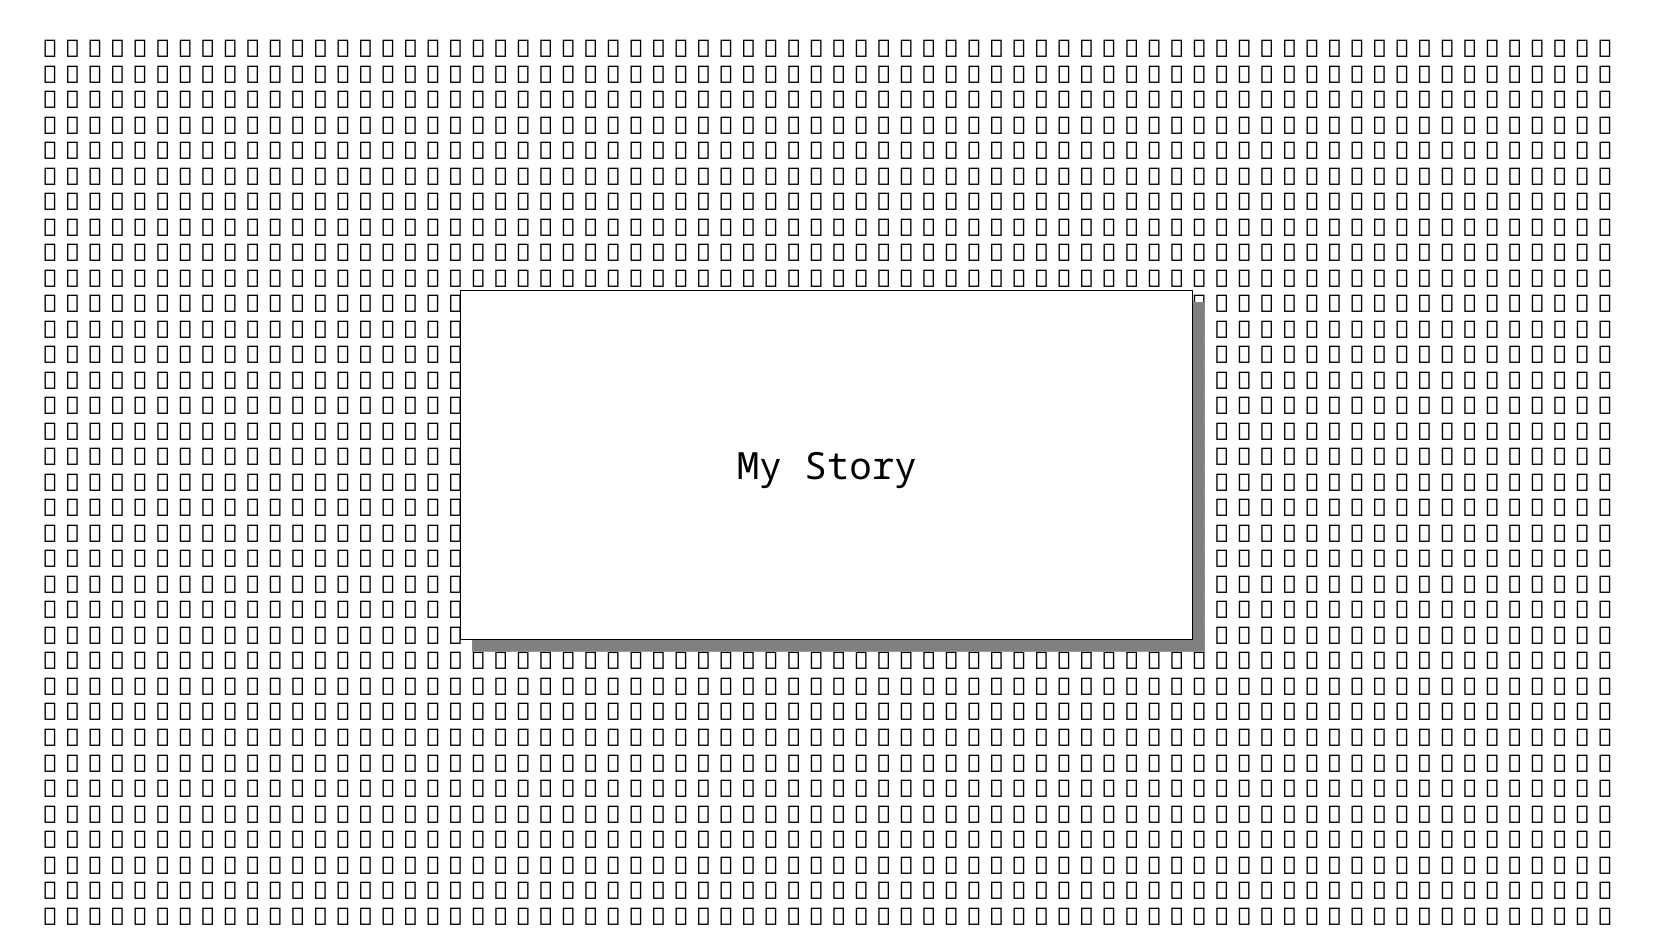

⎕ ⎕ ⎕ ⎕ ⎕ ⎕ ⎕ ⎕ ⎕ ⎕ ⎕ ⎕ ⎕ ⎕ ⎕ ⎕ ⎕ ⎕ ⎕ ⎕ ⎕ ⎕ ⎕ ⎕ ⎕ ⎕ ⎕ ⎕ ⎕ ⎕ ⎕ ⎕ ⎕ ⎕ ⎕ ⎕ ⎕ ⎕ ⎕ ⎕ ⎕ ⎕ ⎕ ⎕ ⎕ ⎕ ⎕ ⎕ ⎕ ⎕ ⎕ ⎕ ⎕ ⎕ ⎕ ⎕ ⎕ ⎕ ⎕ ⎕ ⎕ ⎕ ⎕ ⎕ ⎕ ⎕ ⎕ ⎕ ⎕ ⎕
⎕ ⎕ ⎕ ⎕ ⎕ ⎕ ⎕ ⎕ ⎕ ⎕ ⎕ ⎕ ⎕ ⎕ ⎕ ⎕ ⎕ ⎕ ⎕ ⎕ ⎕ ⎕ ⎕ ⎕ ⎕ ⎕ ⎕ ⎕ ⎕ ⎕ ⎕ ⎕ ⎕ ⎕ ⎕ ⎕ ⎕ ⎕ ⎕ ⎕ ⎕ ⎕ ⎕ ⎕ ⎕ ⎕ ⎕ ⎕ ⎕ ⎕ ⎕ ⎕ ⎕ ⎕ ⎕ ⎕ ⎕ ⎕ ⎕ ⎕ ⎕ ⎕ ⎕ ⎕ ⎕ ⎕ ⎕ ⎕ ⎕ ⎕
⎕ ⎕ ⎕ ⎕ ⎕ ⎕ ⎕ ⎕ ⎕ ⎕ ⎕ ⎕ ⎕ ⎕ ⎕ ⎕ ⎕ ⎕ ⎕ ⎕ ⎕ ⎕ ⎕ ⎕ ⎕ ⎕ ⎕ ⎕ ⎕ ⎕ ⎕ ⎕ ⎕ ⎕ ⎕ ⎕ ⎕ ⎕ ⎕ ⎕ ⎕ ⎕ ⎕ ⎕ ⎕ ⎕ ⎕ ⎕ ⎕ ⎕ ⎕ ⎕ ⎕ ⎕ ⎕ ⎕ ⎕ ⎕ ⎕ ⎕ ⎕ ⎕ ⎕ ⎕ ⎕ ⎕ ⎕ ⎕ ⎕ ⎕ ⎕ ⎕ ⎕ ⎕ ⎕ ⎕ ⎕ ⎕ ⎕ ⎕ ⎕ ⎕ ⎕ ⎕ ⎕ ⎕ ⎕ ⎕ ⎕ ⎕ ⎕ ⎕ ⎕ ⎕ ⎕ ⎕ ⎕ ⎕ ⎕ ⎕ ⎕ ⎕ ⎕ ⎕ ⎕ ⎕ ⎕ ⎕ ⎕ ⎕ ⎕ ⎕ ⎕ ⎕ ⎕ ⎕ ⎕ ⎕ ⎕ ⎕ ⎕ ⎕ ⎕ ⎕ ⎕ ⎕ ⎕ ⎕ ⎕ ⎕ ⎕ ⎕ ⎕ ⎕ ⎕ ⎕ ⎕ ⎕ ⎕ ⎕ ⎕ ⎕ ⎕ ⎕ ⎕ ⎕ ⎕ ⎕ ⎕ ⎕ ⎕ ⎕ ⎕ ⎕ ⎕ ⎕ ⎕ ⎕ ⎕ ⎕ ⎕ ⎕ ⎕ ⎕ ⎕ ⎕ ⎕ ⎕ ⎕ ⎕ ⎕ ⎕ ⎕ ⎕ ⎕ ⎕ ⎕ ⎕ ⎕ ⎕ ⎕ ⎕ ⎕ ⎕ ⎕ ⎕ ⎕ ⎕ ⎕ ⎕ ⎕ ⎕ ⎕ ⎕ ⎕ ⎕ ⎕ ⎕ ⎕ ⎕ ⎕ ⎕ ⎕ ⎕ ⎕ ⎕ ⎕ ⎕ ⎕ ⎕
⎕ ⎕ ⎕ ⎕ ⎕ ⎕ ⎕ ⎕ ⎕ ⎕ ⎕ ⎕ ⎕ ⎕ ⎕ ⎕ ⎕ ⎕ ⎕ ⎕ ⎕ ⎕ ⎕ ⎕ ⎕ ⎕ ⎕ ⎕ ⎕ ⎕ ⎕ ⎕ ⎕ ⎕ ⎕ ⎕ ⎕ ⎕ ⎕ ⎕ ⎕ ⎕ ⎕ ⎕ ⎕ ⎕ ⎕ ⎕ ⎕ ⎕ ⎕ ⎕ ⎕ ⎕ ⎕ ⎕ ⎕ ⎕ ⎕ ⎕ ⎕ ⎕ ⎕ ⎕ ⎕ ⎕ ⎕ ⎕ ⎕ ⎕
⎕ ⎕ ⎕ ⎕ ⎕ ⎕ ⎕ ⎕ ⎕ ⎕ ⎕ ⎕ ⎕ ⎕ ⎕ ⎕ ⎕ ⎕ ⎕ ⎕ ⎕ ⎕ ⎕ ⎕ ⎕ ⎕ ⎕ ⎕ ⎕ ⎕ ⎕ ⎕ ⎕ ⎕ ⎕ ⎕ ⎕ ⎕ ⎕ ⎕ ⎕ ⎕ ⎕ ⎕ ⎕ ⎕ ⎕ ⎕ ⎕ ⎕ ⎕ ⎕ ⎕ ⎕ ⎕ ⎕ ⎕ ⎕ ⎕ ⎕ ⎕ ⎕ ⎕ ⎕ ⎕ ⎕ ⎕ ⎕ ⎕ ⎕ ⎕ ⎕ ⎕ ⎕ ⎕ ⎕ ⎕ ⎕ ⎕ ⎕ ⎕ ⎕ ⎕ ⎕ ⎕ ⎕ ⎕ ⎕ ⎕ ⎕ ⎕ ⎕ ⎕ ⎕ ⎕ ⎕ ⎕ ⎕ ⎕ ⎕ ⎕ ⎕ ⎕ ⎕ ⎕ ⎕ ⎕ ⎕ ⎕ ⎕ ⎕ ⎕ ⎕ ⎕ ⎕ ⎕ ⎕ ⎕ ⎕ ⎕ ⎕ ⎕ ⎕ ⎕ ⎕ ⎕ ⎕ ⎕ ⎕ ⎕ ⎕ ⎕ ⎕ ⎕ ⎕ ⎕ ⎕ ⎕ ⎕ ⎕
⎕ ⎕ ⎕ ⎕ ⎕ ⎕ ⎕ ⎕ ⎕ ⎕ ⎕ ⎕ ⎕ ⎕ ⎕ ⎕ ⎕ ⎕ ⎕ ⎕ ⎕ ⎕ ⎕ ⎕ ⎕ ⎕ ⎕ ⎕ ⎕ ⎕ ⎕ ⎕ ⎕ ⎕ ⎕ ⎕ ⎕ ⎕ ⎕ ⎕ ⎕ ⎕ ⎕ ⎕ ⎕ ⎕ ⎕ ⎕ ⎕ ⎕ ⎕ ⎕ ⎕ ⎕ ⎕ ⎕ ⎕ ⎕ ⎕ ⎕ ⎕ ⎕ ⎕ ⎕ ⎕ ⎕ ⎕ ⎕ ⎕ ⎕
⎕ ⎕ ⎕ ⎕ ⎕ ⎕ ⎕ ⎕ ⎕ ⎕ ⎕ ⎕ ⎕ ⎕ ⎕ ⎕ ⎕ ⎕ ⎕ ⎕ ⎕ ⎕ ⎕ ⎕ ⎕ ⎕ ⎕ ⎕ ⎕ ⎕ ⎕ ⎕ ⎕ ⎕ ⎕ ⎕ ⎕ ⎕ ⎕ ⎕ ⎕ ⎕ ⎕ ⎕ ⎕ ⎕ ⎕ ⎕ ⎕ ⎕ ⎕ ⎕ ⎕ ⎕ ⎕ ⎕ ⎕ ⎕ ⎕ ⎕ ⎕ ⎕ ⎕ ⎕ ⎕ ⎕ ⎕ ⎕ ⎕ ⎕
⎕ ⎕ ⎕ ⎕ ⎕ ⎕ ⎕ ⎕ ⎕ ⎕ ⎕ ⎕ ⎕ ⎕ ⎕ ⎕ ⎕ ⎕ ⎕ ⎕ ⎕ ⎕ ⎕ ⎕ ⎕ ⎕ ⎕ ⎕ ⎕ ⎕ ⎕ ⎕ ⎕ ⎕ ⎕ ⎕ ⎕ ⎕ ⎕ ⎕ ⎕ ⎕ ⎕ ⎕ ⎕ ⎕ ⎕ ⎕ ⎕ ⎕ ⎕ ⎕ ⎕ ⎕ ⎕ ⎕ ⎕ ⎕ ⎕ ⎕ ⎕ ⎕ ⎕ ⎕ ⎕ ⎕ ⎕ ⎕ ⎕ ⎕ ⎕ ⎕ ⎕ ⎕ ⎕ ⎕ ⎕ ⎕ ⎕ ⎕ ⎕ ⎕ ⎕ ⎕ ⎕ ⎕ ⎕ ⎕ ⎕ ⎕ ⎕ ⎕ ⎕ ⎕ ⎕ ⎕ ⎕ ⎕ ⎕ ⎕ ⎕ ⎕ ⎕ ⎕ ⎕ ⎕ ⎕ ⎕ ⎕ ⎕ ⎕ ⎕ ⎕ ⎕ ⎕ ⎕ ⎕ ⎕ ⎕ ⎕ ⎕ ⎕ ⎕ ⎕ ⎕ ⎕ ⎕ ⎕ ⎕ ⎕ ⎕ ⎕ ⎕ ⎕ ⎕ ⎕ ⎕ ⎕ ⎕ ⎕
⎕ ⎕ ⎕ ⎕ ⎕ ⎕ ⎕ ⎕ ⎕ ⎕ ⎕ ⎕ ⎕ ⎕ ⎕ ⎕ ⎕ ⎕ ⎕ ⎕ ⎕ ⎕ ⎕ ⎕ ⎕ ⎕ ⎕ ⎕ ⎕ ⎕ ⎕ ⎕ ⎕ ⎕ ⎕ ⎕ ⎕ ⎕ ⎕ ⎕ ⎕ ⎕ ⎕ ⎕ ⎕ ⎕ ⎕ ⎕ ⎕ ⎕ ⎕ ⎕ ⎕ ⎕ ⎕ ⎕ ⎕ ⎕ ⎕ ⎕ ⎕ ⎕ ⎕ ⎕ ⎕ ⎕ ⎕ ⎕ ⎕ ⎕
⎕ ⎕ ⎕ ⎕ ⎕ ⎕ ⎕ ⎕ ⎕ ⎕ ⎕ ⎕ ⎕ ⎕ ⎕ ⎕ ⎕ ⎕ ⎕ ⎕ ⎕ ⎕ ⎕ ⎕ ⎕ ⎕ ⎕ ⎕ ⎕ ⎕ ⎕ ⎕ ⎕ ⎕ ⎕ ⎕ ⎕ ⎕ ⎕ ⎕ ⎕ ⎕ ⎕ ⎕ ⎕ ⎕ ⎕ ⎕ ⎕ ⎕ ⎕ ⎕ ⎕ ⎕ ⎕ ⎕ ⎕ ⎕ ⎕ ⎕ ⎕ ⎕ ⎕ ⎕ ⎕ ⎕ ⎕ ⎕ ⎕ ⎕
⎕ ⎕ ⎕ ⎕ ⎕ ⎕ ⎕ ⎕ ⎕ ⎕ ⎕ ⎕ ⎕ ⎕ ⎕ ⎕ ⎕ ⎕ ⎕ ⎕ ⎕ ⎕ ⎕ ⎕ ⎕ ⎕ ⎕ ⎕ ⎕ ⎕ ⎕ ⎕ ⎕ ⎕ ⎕ ⎕ ⎕ ⎕ ⎕ ⎕ ⎕ ⎕ ⎕ ⎕ ⎕ ⎕ ⎕ ⎕ ⎕ ⎕ ⎕ ⎕ ⎕ ⎕ ⎕ ⎕ ⎕ ⎕ ⎕ ⎕ ⎕ ⎕ ⎕ ⎕ ⎕ ⎕ ⎕ ⎕ ⎕ ⎕ ⎕ ⎕ ⎕ ⎕ ⎕ ⎕ ⎕ ⎕ ⎕ ⎕ ⎕ ⎕ ⎕ ⎕ ⎕ ⎕ ⎕ ⎕ ⎕ ⎕ ⎕ ⎕ ⎕ ⎕ ⎕ ⎕ ⎕ ⎕ ⎕ ⎕ ⎕ ⎕ ⎕ ⎕ ⎕ ⎕ ⎕ ⎕ ⎕ ⎕ ⎕ ⎕ ⎕ ⎕ ⎕ ⎕ ⎕ ⎕ ⎕ ⎕ ⎕ ⎕ ⎕ ⎕ ⎕ ⎕ ⎕ ⎕ ⎕ ⎕ ⎕ ⎕ ⎕ ⎕ ⎕ ⎕ ⎕ ⎕ ⎕ ⎕
⎕ ⎕ ⎕ ⎕ ⎕ ⎕ ⎕ ⎕ ⎕ ⎕ ⎕ ⎕ ⎕ ⎕ ⎕ ⎕ ⎕ ⎕ ⎕ ⎕ ⎕ ⎕ ⎕ ⎕ ⎕ ⎕ ⎕ ⎕ ⎕ ⎕ ⎕ ⎕ ⎕ ⎕ ⎕ ⎕ ⎕ ⎕ ⎕ ⎕ ⎕ ⎕ ⎕ ⎕ ⎕ ⎕ ⎕ ⎕ ⎕ ⎕ ⎕ ⎕ ⎕ ⎕ ⎕ ⎕ ⎕ ⎕ ⎕ ⎕ ⎕ ⎕ ⎕ ⎕ ⎕ ⎕ ⎕ ⎕ ⎕ ⎕
⎕ ⎕ ⎕ ⎕ ⎕ ⎕ ⎕ ⎕ ⎕ ⎕ ⎕ ⎕ ⎕ ⎕ ⎕ ⎕ ⎕ ⎕ ⎕ ⎕ ⎕ ⎕ ⎕ ⎕ ⎕ ⎕ ⎕ ⎕ ⎕ ⎕ ⎕ ⎕ ⎕ ⎕ ⎕ ⎕ ⎕ ⎕ ⎕ ⎕ ⎕ ⎕ ⎕ ⎕ ⎕ ⎕ ⎕ ⎕ ⎕ ⎕ ⎕ ⎕ ⎕ ⎕ ⎕ ⎕ ⎕ ⎕ ⎕ ⎕ ⎕ ⎕ ⎕ ⎕ ⎕ ⎕ ⎕ ⎕ ⎕ ⎕
⎕ ⎕ ⎕ ⎕ ⎕ ⎕ ⎕ ⎕ ⎕ ⎕ ⎕ ⎕ ⎕ ⎕ ⎕ ⎕ ⎕ ⎕ ⎕ ⎕ ⎕ ⎕ ⎕ ⎕ ⎕ ⎕ ⎕ ⎕ ⎕ ⎕ ⎕ ⎕ ⎕ ⎕ ⎕ ⎕ ⎕ ⎕ ⎕ ⎕ ⎕ ⎕ ⎕ ⎕ ⎕ ⎕ ⎕ ⎕ ⎕ ⎕ ⎕ ⎕ ⎕ ⎕ ⎕ ⎕ ⎕ ⎕ ⎕ ⎕ ⎕ ⎕ ⎕ ⎕ ⎕ ⎕ ⎕ ⎕ ⎕ ⎕ ⎕ ⎕ ⎕ ⎕ ⎕ ⎕ ⎕ ⎕ ⎕ ⎕ ⎕ ⎕ ⎕ ⎕ ⎕ ⎕ ⎕ ⎕ ⎕ ⎕ ⎕ ⎕ ⎕ ⎕ ⎕ ⎕ ⎕ ⎕ ⎕ ⎕ ⎕ ⎕ ⎕ ⎕ ⎕ ⎕ ⎕ ⎕ ⎕ ⎕ ⎕ ⎕ ⎕ ⎕ ⎕ ⎕ ⎕ ⎕ ⎕ ⎕ ⎕ ⎕ ⎕ ⎕ ⎕ ⎕ ⎕ ⎕ ⎕ ⎕ ⎕ ⎕ ⎕ ⎕ ⎕ ⎕ ⎕ ⎕ ⎕ ⎕
⎕ ⎕ ⎕ ⎕ ⎕ ⎕ ⎕ ⎕ ⎕ ⎕ ⎕ ⎕ ⎕ ⎕ ⎕ ⎕ ⎕ ⎕ ⎕ ⎕ ⎕ ⎕ ⎕ ⎕ ⎕ ⎕ ⎕ ⎕ ⎕ ⎕ ⎕ ⎕ ⎕ ⎕ ⎕ ⎕ ⎕ ⎕ ⎕ ⎕ ⎕ ⎕ ⎕ ⎕ ⎕ ⎕ ⎕ ⎕ ⎕ ⎕ ⎕ ⎕ ⎕ ⎕ ⎕ ⎕ ⎕ ⎕ ⎕ ⎕ ⎕ ⎕ ⎕ ⎕ ⎕ ⎕ ⎕ ⎕ ⎕ ⎕
⎕ ⎕ ⎕ ⎕ ⎕ ⎕ ⎕ ⎕ ⎕ ⎕ ⎕ ⎕ ⎕ ⎕ ⎕ ⎕ ⎕ ⎕ ⎕ ⎕ ⎕ ⎕ ⎕ ⎕ ⎕ ⎕ ⎕ ⎕ ⎕ ⎕ ⎕ ⎕ ⎕ ⎕ ⎕ ⎕ ⎕ ⎕ ⎕ ⎕ ⎕ ⎕ ⎕ ⎕ ⎕ ⎕ ⎕ ⎕ ⎕ ⎕ ⎕ ⎕ ⎕ ⎕ ⎕ ⎕ ⎕ ⎕ ⎕ ⎕ ⎕ ⎕ ⎕ ⎕ ⎕ ⎕ ⎕ ⎕ ⎕ ⎕
⎕ ⎕ ⎕ ⎕ ⎕ ⎕ ⎕ ⎕ ⎕ ⎕ ⎕ ⎕ ⎕ ⎕ ⎕ ⎕ ⎕ ⎕ ⎕ ⎕ ⎕ ⎕ ⎕ ⎕ ⎕ ⎕ ⎕ ⎕ ⎕ ⎕ ⎕ ⎕ ⎕ ⎕ ⎕ ⎕ ⎕ ⎕ ⎕ ⎕ ⎕ ⎕ ⎕ ⎕ ⎕ ⎕ ⎕ ⎕ ⎕ ⎕ ⎕ ⎕ ⎕ ⎕ ⎕ ⎕ ⎕ ⎕ ⎕ ⎕ ⎕ ⎕ ⎕ ⎕ ⎕ ⎕ ⎕ ⎕ ⎕ ⎕ ⎕ ⎕ ⎕ ⎕ ⎕ ⎕ ⎕ ⎕ ⎕ ⎕ ⎕ ⎕ ⎕ ⎕ ⎕ ⎕ ⎕ ⎕ ⎕ ⎕ ⎕ ⎕ ⎕ ⎕ ⎕ ⎕ ⎕ ⎕ ⎕ ⎕ ⎕ ⎕ ⎕ ⎕ ⎕ ⎕ ⎕ ⎕ ⎕ ⎕ ⎕ ⎕ ⎕ ⎕ ⎕ ⎕ ⎕ ⎕ ⎕ ⎕ ⎕ ⎕ ⎕ ⎕ ⎕ ⎕ ⎕ ⎕ ⎕ ⎕ ⎕ ⎕ ⎕ ⎕ ⎕ ⎕ ⎕ ⎕ ⎕ ⎕
⎕ ⎕ ⎕ ⎕ ⎕ ⎕ ⎕ ⎕ ⎕ ⎕ ⎕ ⎕ ⎕ ⎕ ⎕ ⎕ ⎕ ⎕ ⎕ ⎕ ⎕ ⎕ ⎕ ⎕ ⎕ ⎕ ⎕ ⎕ ⎕ ⎕ ⎕ ⎕ ⎕ ⎕ ⎕ ⎕ ⎕ ⎕ ⎕ ⎕ ⎕ ⎕ ⎕ ⎕ ⎕ ⎕ ⎕ ⎕ ⎕ ⎕ ⎕ ⎕ ⎕ ⎕ ⎕ ⎕ ⎕ ⎕ ⎕ ⎕ ⎕ ⎕ ⎕ ⎕ ⎕ ⎕ ⎕ ⎕ ⎕ ⎕
⎕ ⎕ ⎕ ⎕ ⎕ ⎕ ⎕ ⎕ ⎕ ⎕ ⎕ ⎕ ⎕ ⎕ ⎕ ⎕ ⎕ ⎕ ⎕ ⎕ ⎕ ⎕ ⎕ ⎕ ⎕ ⎕ ⎕ ⎕ ⎕ ⎕ ⎕ ⎕ ⎕ ⎕ ⎕ ⎕ ⎕ ⎕ ⎕ ⎕ ⎕ ⎕ ⎕ ⎕ ⎕ ⎕ ⎕ ⎕ ⎕ ⎕ ⎕ ⎕ ⎕ ⎕ ⎕ ⎕ ⎕ ⎕ ⎕ ⎕ ⎕ ⎕ ⎕ ⎕ ⎕ ⎕ ⎕ ⎕ ⎕ ⎕
⎕ ⎕ ⎕ ⎕ ⎕ ⎕ ⎕ ⎕ ⎕ ⎕ ⎕ ⎕ ⎕ ⎕ ⎕ ⎕ ⎕ ⎕ ⎕ ⎕ ⎕ ⎕ ⎕ ⎕ ⎕ ⎕ ⎕ ⎕ ⎕ ⎕ ⎕ ⎕ ⎕ ⎕ ⎕ ⎕ ⎕ ⎕ ⎕ ⎕ ⎕ ⎕ ⎕ ⎕ ⎕ ⎕ ⎕ ⎕ ⎕ ⎕ ⎕ ⎕ ⎕ ⎕ ⎕ ⎕ ⎕ ⎕ ⎕ ⎕ ⎕ ⎕ ⎕ ⎕ ⎕ ⎕ ⎕ ⎕ ⎕ ⎕ ⎕ ⎕ ⎕ ⎕ ⎕ ⎕ ⎕ ⎕ ⎕ ⎕ ⎕ ⎕ ⎕ ⎕ ⎕ ⎕ ⎕ ⎕ ⎕ ⎕ ⎕ ⎕ ⎕ ⎕ ⎕ ⎕ ⎕ ⎕ ⎕ ⎕ ⎕ ⎕ ⎕ ⎕ ⎕ ⎕ ⎕ ⎕ ⎕ ⎕ ⎕ ⎕ ⎕ ⎕ ⎕ ⎕ ⎕ ⎕ ⎕ ⎕ ⎕ ⎕ ⎕ ⎕ ⎕ ⎕ ⎕ ⎕ ⎕ ⎕ ⎕ ⎕ ⎕ ⎕ ⎕ ⎕ ⎕ ⎕ ⎕ ⎕
⎕ ⎕ ⎕ ⎕ ⎕ ⎕ ⎕ ⎕ ⎕ ⎕ ⎕ ⎕ ⎕ ⎕ ⎕ ⎕ ⎕ ⎕ ⎕ ⎕ ⎕ ⎕ ⎕ ⎕ ⎕ ⎕ ⎕ ⎕ ⎕ ⎕ ⎕ ⎕ ⎕ ⎕ ⎕ ⎕ ⎕ ⎕ ⎕ ⎕ ⎕ ⎕ ⎕ ⎕ ⎕ ⎕ ⎕ ⎕ ⎕ ⎕ ⎕ ⎕ ⎕ ⎕ ⎕ ⎕ ⎕ ⎕ ⎕ ⎕ ⎕ ⎕ ⎕ ⎕ ⎕ ⎕ ⎕ ⎕ ⎕ ⎕
⎕ ⎕ ⎕ ⎕ ⎕ ⎕ ⎕ ⎕ ⎕ ⎕ ⎕ ⎕ ⎕ ⎕ ⎕ ⎕ ⎕ ⎕ ⎕ ⎕ ⎕ ⎕ ⎕ ⎕ ⎕ ⎕ ⎕ ⎕ ⎕ ⎕ ⎕ ⎕ ⎕ ⎕ ⎕ ⎕ ⎕ ⎕ ⎕ ⎕ ⎕ ⎕ ⎕ ⎕ ⎕ ⎕ ⎕ ⎕ ⎕ ⎕ ⎕ ⎕ ⎕ ⎕ ⎕ ⎕ ⎕ ⎕ ⎕ ⎕ ⎕ ⎕ ⎕ ⎕ ⎕ ⎕ ⎕ ⎕ ⎕ ⎕
⎕ ⎕ ⎕ ⎕ ⎕ ⎕ ⎕ ⎕ ⎕ ⎕ ⎕ ⎕ ⎕ ⎕ ⎕ ⎕ ⎕ ⎕ ⎕ ⎕ ⎕ ⎕ ⎕ ⎕ ⎕ ⎕ ⎕ ⎕ ⎕ ⎕ ⎕ ⎕ ⎕ ⎕ ⎕ ⎕ ⎕ ⎕ ⎕ ⎕ ⎕ ⎕ ⎕ ⎕ ⎕ ⎕ ⎕ ⎕ ⎕ ⎕ ⎕ ⎕ ⎕ ⎕ ⎕ ⎕ ⎕ ⎕ ⎕ ⎕ ⎕ ⎕ ⎕ ⎕ ⎕ ⎕ ⎕ ⎕ ⎕ ⎕ ⎕ ⎕ ⎕ ⎕ ⎕ ⎕ ⎕ ⎕ ⎕ ⎕ ⎕ ⎕ ⎕ ⎕ ⎕ ⎕ ⎕ ⎕ ⎕ ⎕ ⎕ ⎕ ⎕ ⎕ ⎕ ⎕ ⎕ ⎕ ⎕ ⎕ ⎕ ⎕ ⎕ ⎕ ⎕ ⎕ ⎕ ⎕ ⎕ ⎕ ⎕ ⎕ ⎕ ⎕ ⎕ ⎕ ⎕ ⎕ ⎕ ⎕ ⎕ ⎕ ⎕ ⎕ ⎕ ⎕ ⎕ ⎕ ⎕ ⎕ ⎕ ⎕ ⎕ ⎕ ⎕ ⎕ ⎕ ⎕ ⎕ ⎕
⎕ ⎕ ⎕ ⎕ ⎕ ⎕ ⎕ ⎕ ⎕ ⎕ ⎕ ⎕ ⎕ ⎕ ⎕ ⎕ ⎕ ⎕ ⎕ ⎕ ⎕ ⎕ ⎕ ⎕ ⎕ ⎕ ⎕ ⎕ ⎕ ⎕ ⎕ ⎕ ⎕ ⎕ ⎕ ⎕ ⎕ ⎕ ⎕ ⎕ ⎕ ⎕ ⎕ ⎕ ⎕ ⎕ ⎕ ⎕ ⎕ ⎕ ⎕ ⎕ ⎕ ⎕ ⎕ ⎕ ⎕ ⎕ ⎕ ⎕ ⎕ ⎕ ⎕ ⎕ ⎕ ⎕ ⎕ ⎕ ⎕ ⎕
⎕ ⎕ ⎕ ⎕ ⎕ ⎕ ⎕ ⎕ ⎕ ⎕ ⎕ ⎕ ⎕ ⎕ ⎕ ⎕ ⎕ ⎕ ⎕ ⎕ ⎕ ⎕ ⎕ ⎕ ⎕ ⎕ ⎕ ⎕ ⎕ ⎕ ⎕ ⎕ ⎕ ⎕ ⎕ ⎕ ⎕ ⎕ ⎕ ⎕ ⎕ ⎕ ⎕ ⎕ ⎕ ⎕ ⎕ ⎕ ⎕ ⎕ ⎕ ⎕ ⎕ ⎕ ⎕ ⎕ ⎕ ⎕ ⎕ ⎕ ⎕ ⎕ ⎕ ⎕ ⎕ ⎕ ⎕ ⎕ ⎕ ⎕
⎕ ⎕ ⎕ ⎕ ⎕ ⎕ ⎕ ⎕ ⎕ ⎕ ⎕ ⎕ ⎕ ⎕ ⎕ ⎕ ⎕ ⎕ ⎕ ⎕ ⎕ ⎕ ⎕ ⎕ ⎕ ⎕ ⎕ ⎕ ⎕ ⎕ ⎕ ⎕ ⎕ ⎕ ⎕ ⎕ ⎕ ⎕ ⎕ ⎕ ⎕ ⎕ ⎕ ⎕ ⎕ ⎕ ⎕ ⎕ ⎕ ⎕ ⎕ ⎕ ⎕ ⎕ ⎕ ⎕ ⎕ ⎕ ⎕ ⎕ ⎕ ⎕ ⎕ ⎕ ⎕ ⎕ ⎕ ⎕ ⎕ ⎕ ⎕ ⎕ ⎕ ⎕ ⎕ ⎕ ⎕ ⎕ ⎕ ⎕ ⎕ ⎕ ⎕ ⎕ ⎕ ⎕ ⎕ ⎕ ⎕ ⎕ ⎕ ⎕ ⎕ ⎕ ⎕ ⎕ ⎕ ⎕ ⎕ ⎕ ⎕ ⎕ ⎕ ⎕ ⎕ ⎕ ⎕ ⎕ ⎕ ⎕ ⎕ ⎕ ⎕ ⎕ ⎕ ⎕ ⎕ ⎕ ⎕ ⎕ ⎕ ⎕ ⎕ ⎕ ⎕ ⎕ ⎕ ⎕ ⎕ ⎕ ⎕ ⎕ ⎕ ⎕ ⎕ ⎕ ⎕ ⎕ ⎕ ⎕
⎕ ⎕ ⎕ ⎕ ⎕ ⎕ ⎕ ⎕ ⎕ ⎕ ⎕ ⎕ ⎕ ⎕ ⎕ ⎕ ⎕ ⎕ ⎕ ⎕ ⎕ ⎕ ⎕ ⎕ ⎕ ⎕ ⎕ ⎕ ⎕ ⎕ ⎕ ⎕ ⎕ ⎕ ⎕ ⎕ ⎕ ⎕ ⎕ ⎕ ⎕ ⎕ ⎕ ⎕ ⎕ ⎕ ⎕ ⎕ ⎕ ⎕ ⎕ ⎕ ⎕ ⎕ ⎕ ⎕ ⎕ ⎕ ⎕ ⎕ ⎕ ⎕ ⎕ ⎕ ⎕ ⎕ ⎕ ⎕ ⎕ ⎕
⎕ ⎕ ⎕ ⎕ ⎕ ⎕ ⎕ ⎕ ⎕ ⎕ ⎕ ⎕ ⎕ ⎕ ⎕ ⎕ ⎕ ⎕ ⎕ ⎕ ⎕ ⎕ ⎕ ⎕ ⎕ ⎕ ⎕ ⎕ ⎕ ⎕ ⎕ ⎕ ⎕ ⎕ ⎕ ⎕ ⎕ ⎕ ⎕ ⎕ ⎕ ⎕ ⎕ ⎕ ⎕ ⎕ ⎕ ⎕ ⎕ ⎕ ⎕ ⎕ ⎕ ⎕ ⎕ ⎕ ⎕ ⎕ ⎕ ⎕ ⎕ ⎕ ⎕ ⎕ ⎕ ⎕ ⎕ ⎕ ⎕ ⎕
⎕ ⎕ ⎕ ⎕ ⎕ ⎕ ⎕ ⎕ ⎕ ⎕ ⎕ ⎕ ⎕ ⎕ ⎕ ⎕ ⎕ ⎕ ⎕ ⎕ ⎕ ⎕ ⎕ ⎕ ⎕ ⎕ ⎕ ⎕ ⎕ ⎕ ⎕ ⎕ ⎕ ⎕ ⎕ ⎕ ⎕ ⎕ ⎕ ⎕ ⎕ ⎕ ⎕ ⎕ ⎕ ⎕ ⎕ ⎕ ⎕ ⎕ ⎕ ⎕ ⎕ ⎕ ⎕ ⎕ ⎕ ⎕ ⎕ ⎕ ⎕ ⎕ ⎕ ⎕ ⎕ ⎕ ⎕ ⎕ ⎕ ⎕ ⎕ ⎕ ⎕ ⎕ ⎕ ⎕ ⎕ ⎕ ⎕ ⎕ ⎕ ⎕ ⎕ ⎕ ⎕ ⎕ ⎕ ⎕ ⎕ ⎕ ⎕ ⎕ ⎕ ⎕ ⎕ ⎕ ⎕ ⎕ ⎕ ⎕ ⎕ ⎕ ⎕ ⎕ ⎕ ⎕ ⎕ ⎕ ⎕ ⎕ ⎕ ⎕ ⎕ ⎕ ⎕ ⎕ ⎕ ⎕ ⎕ ⎕ ⎕ ⎕ ⎕ ⎕ ⎕ ⎕ ⎕ ⎕ ⎕ ⎕ ⎕ ⎕ ⎕ ⎕ ⎕ ⎕ ⎕ ⎕ ⎕ ⎕
My Story